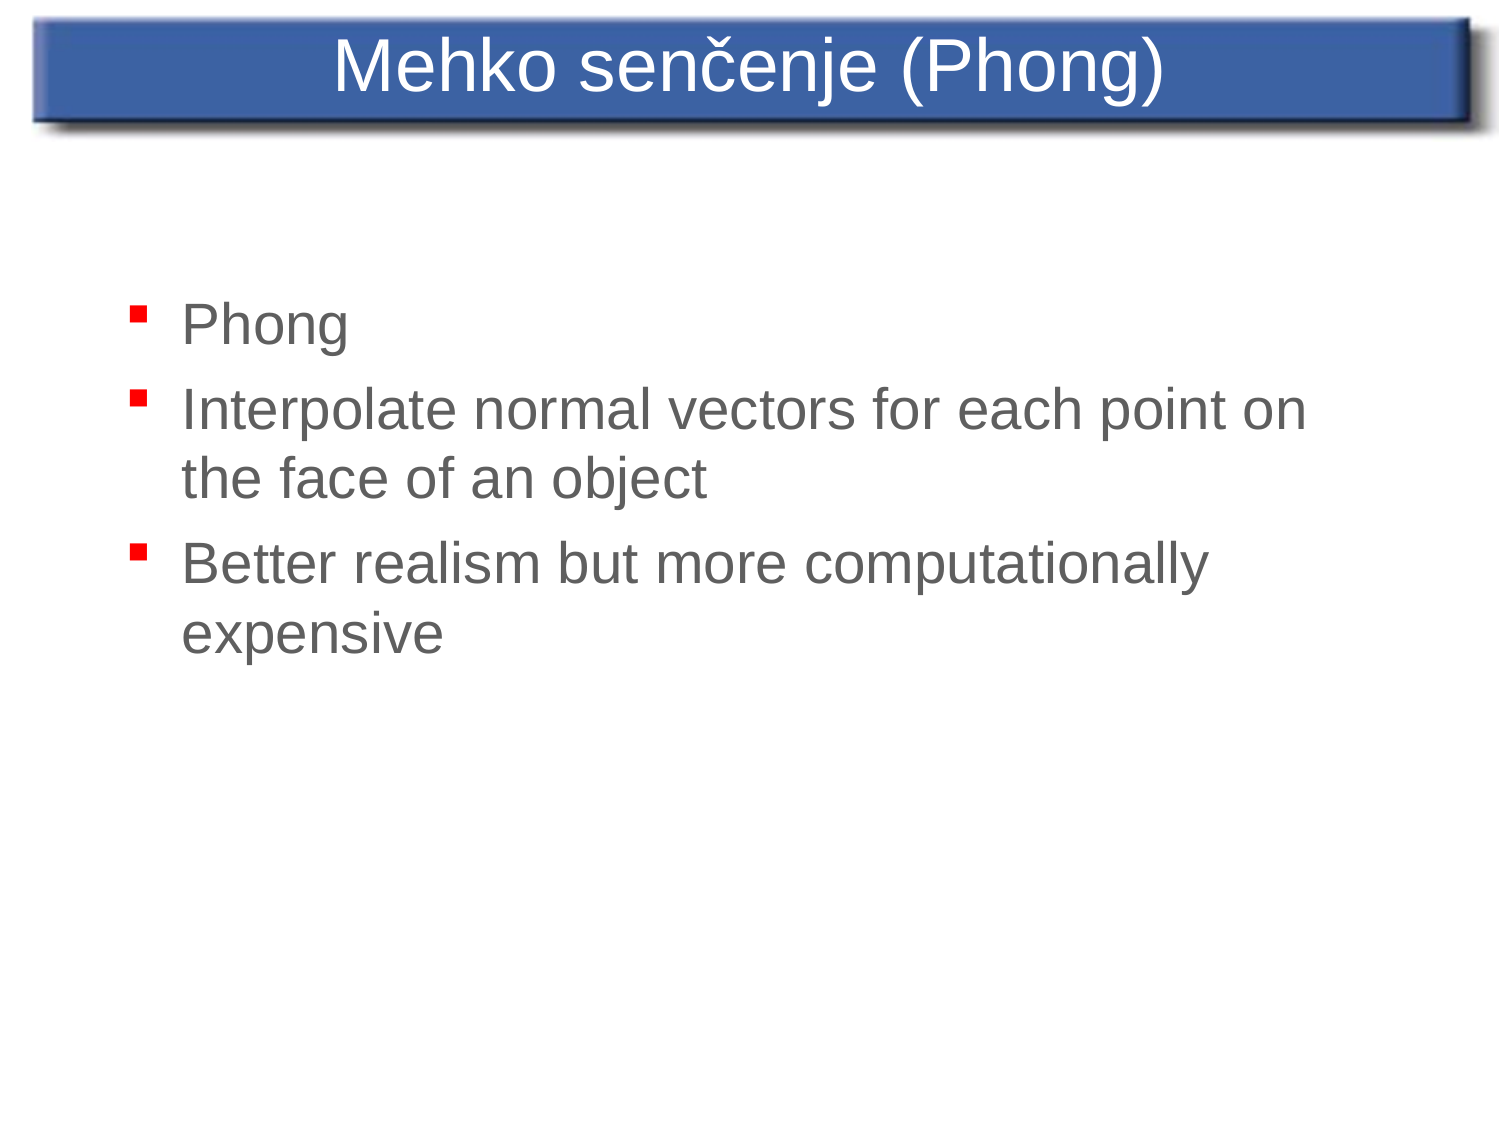

# Mehko senčenje (Phong)
Phong
Interpolate normal vectors for each point on the face of an object
Better realism but more computationally expensive